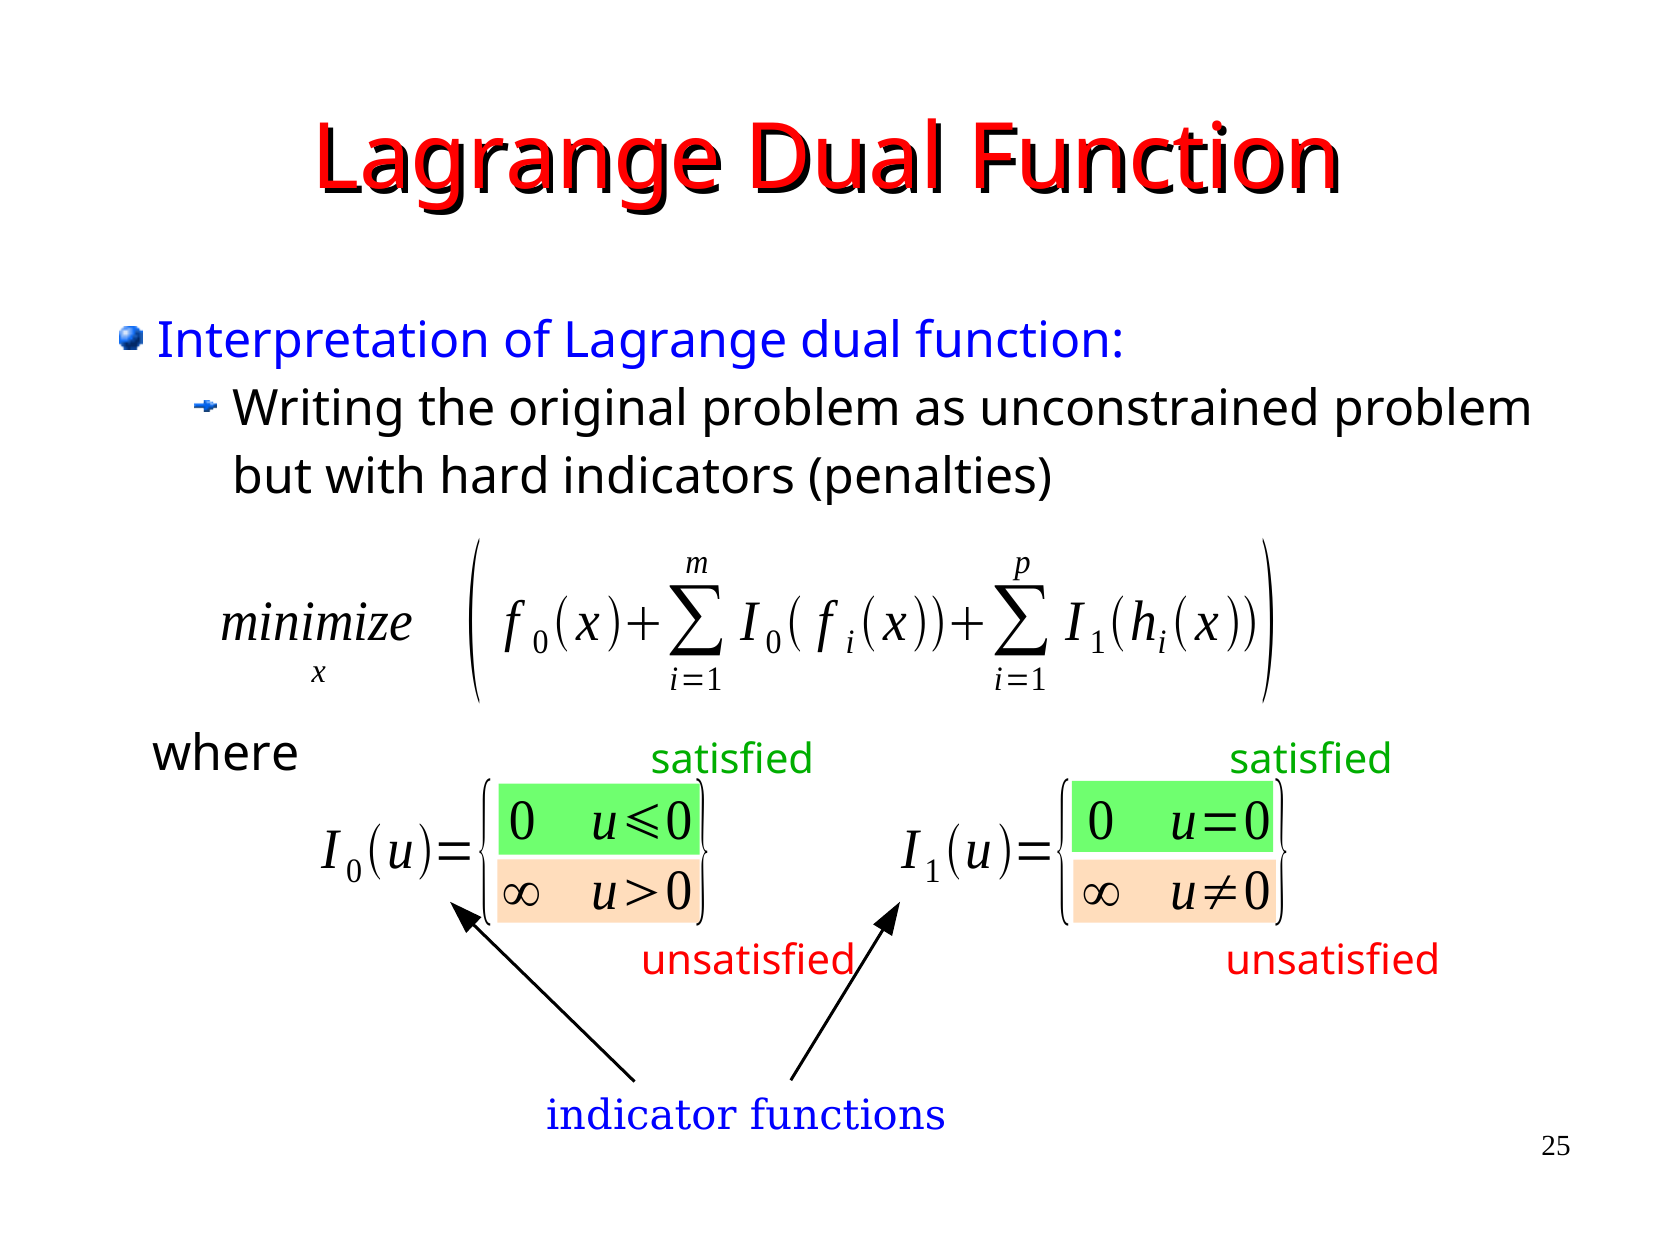

# Lagrange Dual Function
Interpretation of Lagrange dual function:
Writing the original problem as unconstrained problem
but with hard indicators (penalties)
 where
satisfied
satisfied
unsatisfied
unsatisfied
indicator functions
25